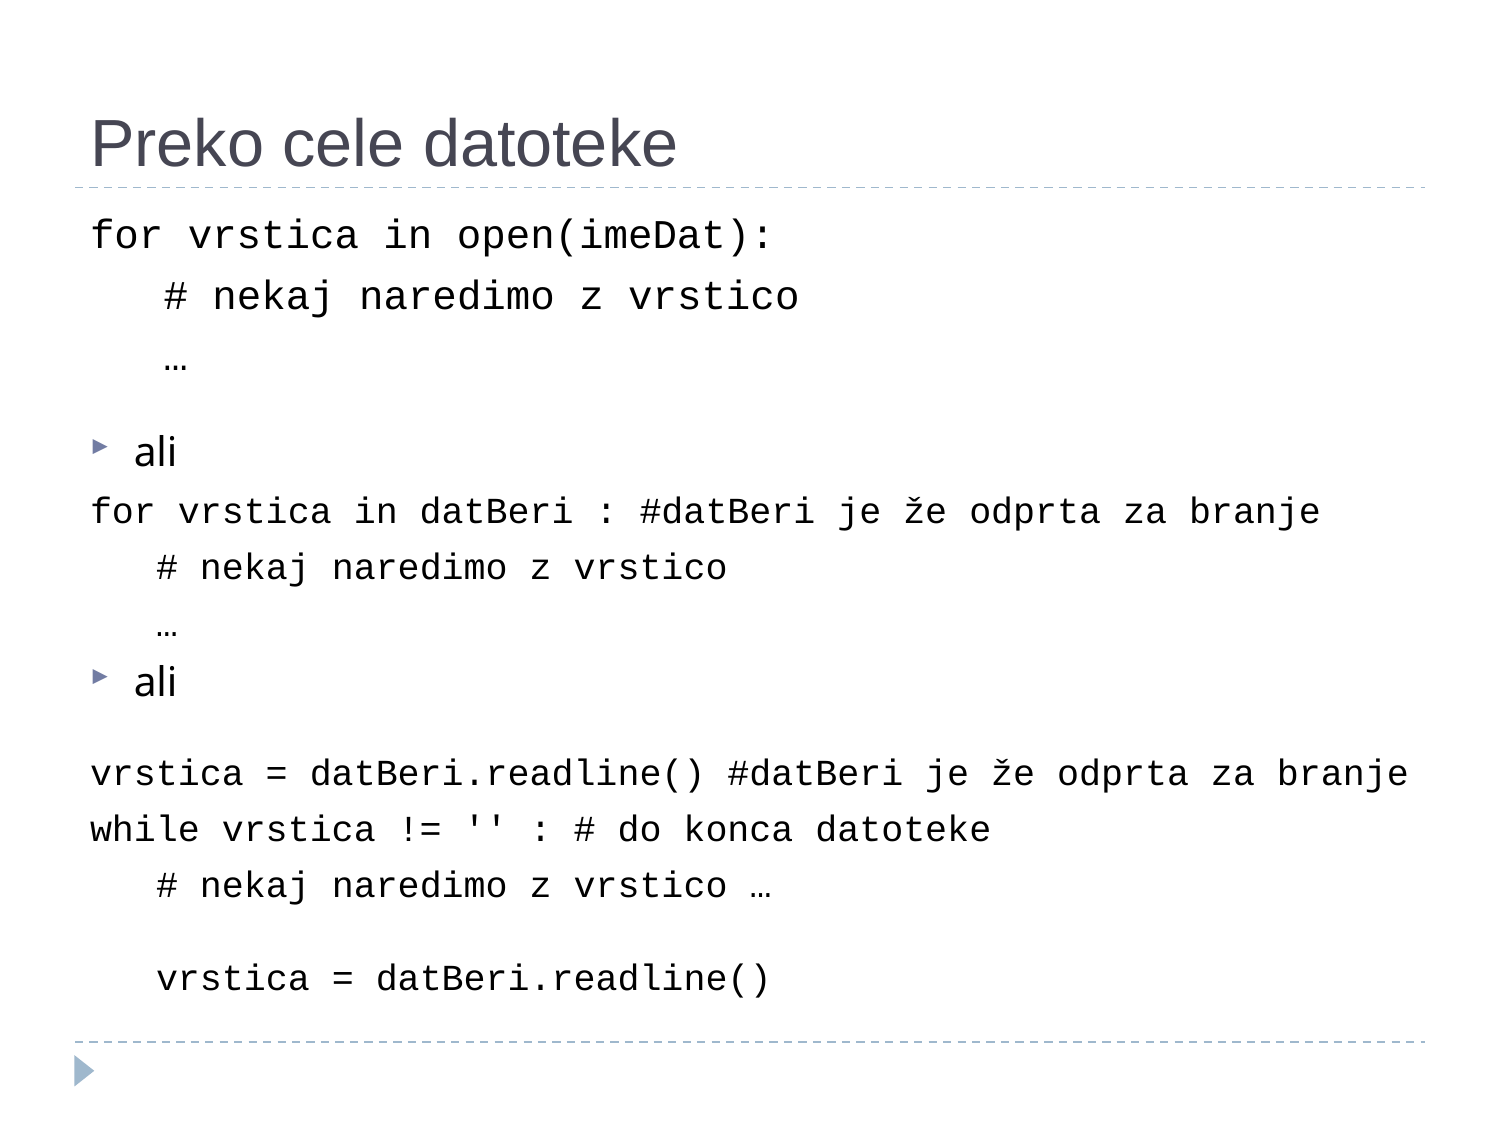

# Preko cele datoteke
for vrstica in open(imeDat):
 # nekaj naredimo z vrstico
 …
ali
for vrstica in datBeri : #datBeri je že odprta za branje
 # nekaj naredimo z vrstico
 …
ali
vrstica = datBeri.readline() #datBeri je že odprta za branje
while vrstica != '' : # do konca datoteke
 # nekaj naredimo z vrstico …
 vrstica = datBeri.readline()